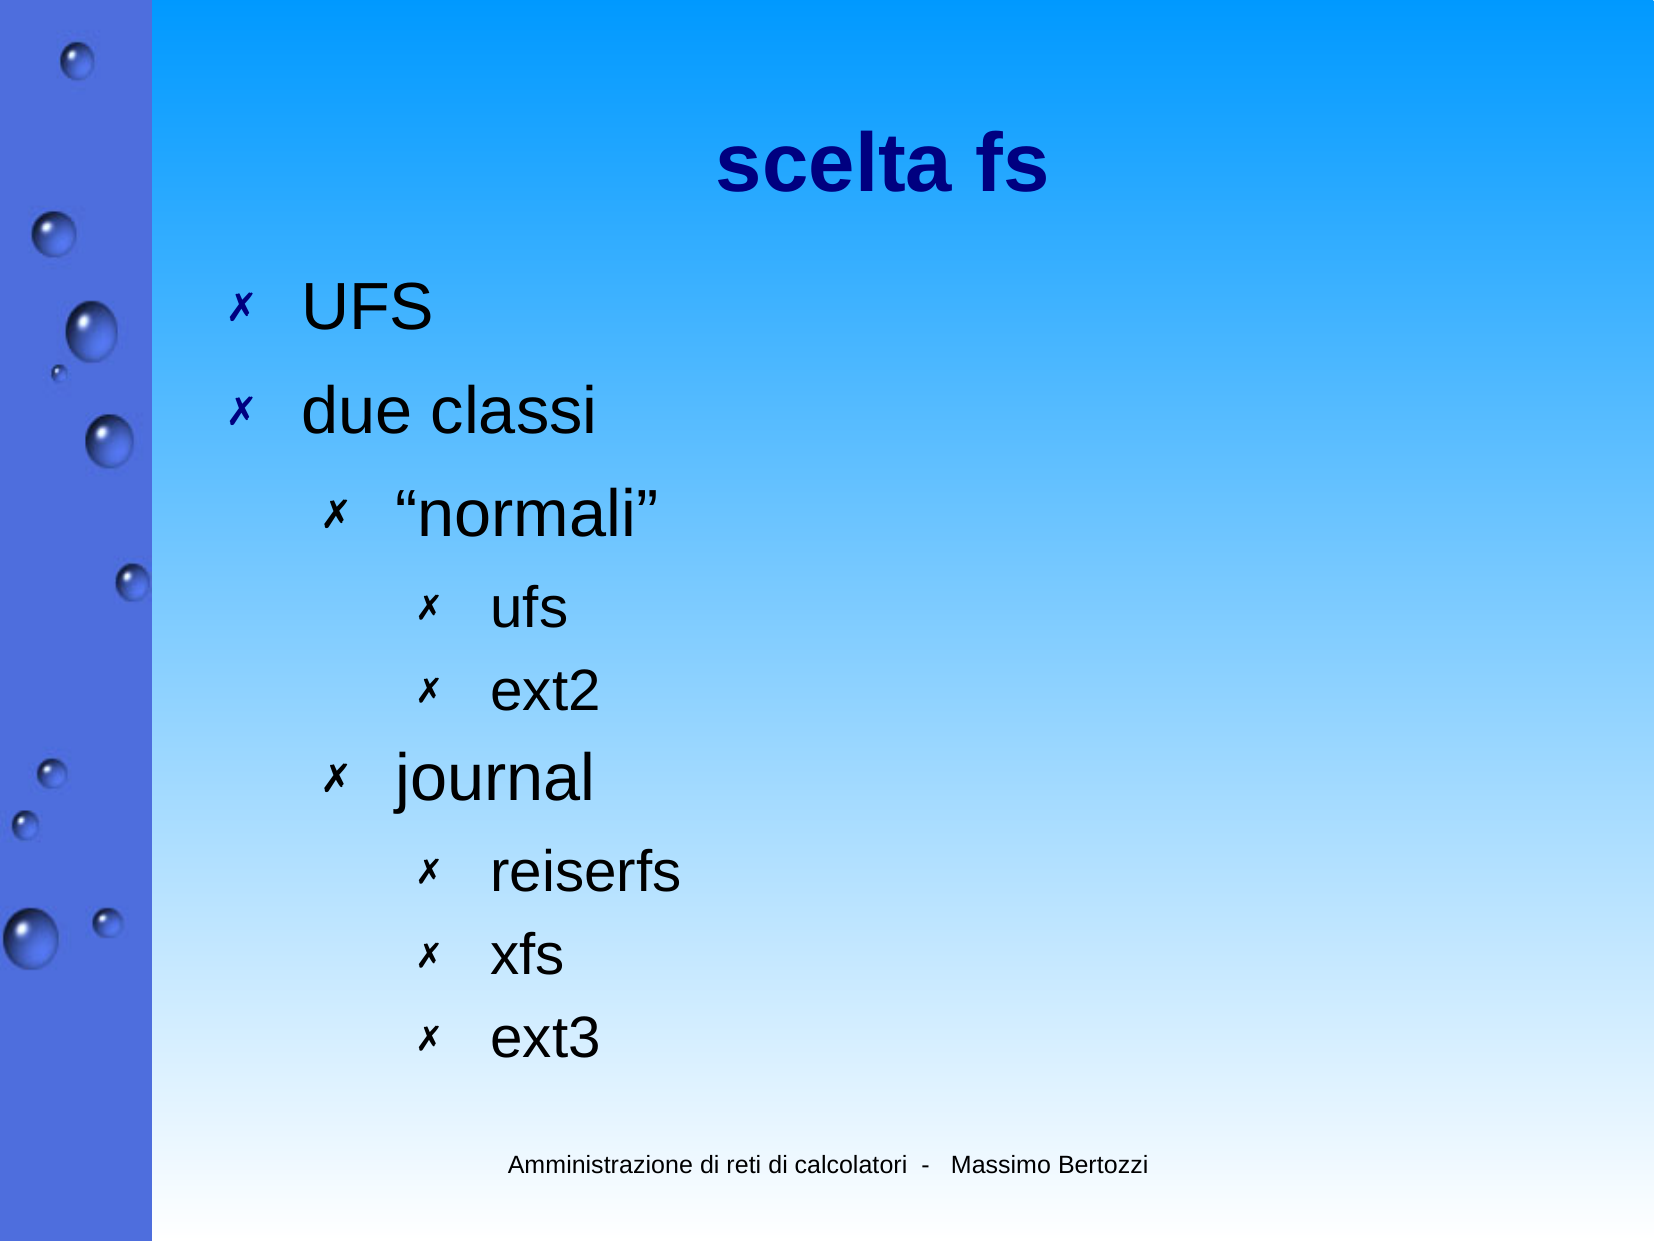

# scelta fs
UFS
due classi
“normali”
ufs
ext2
journal
reiserfs
xfs
ext3